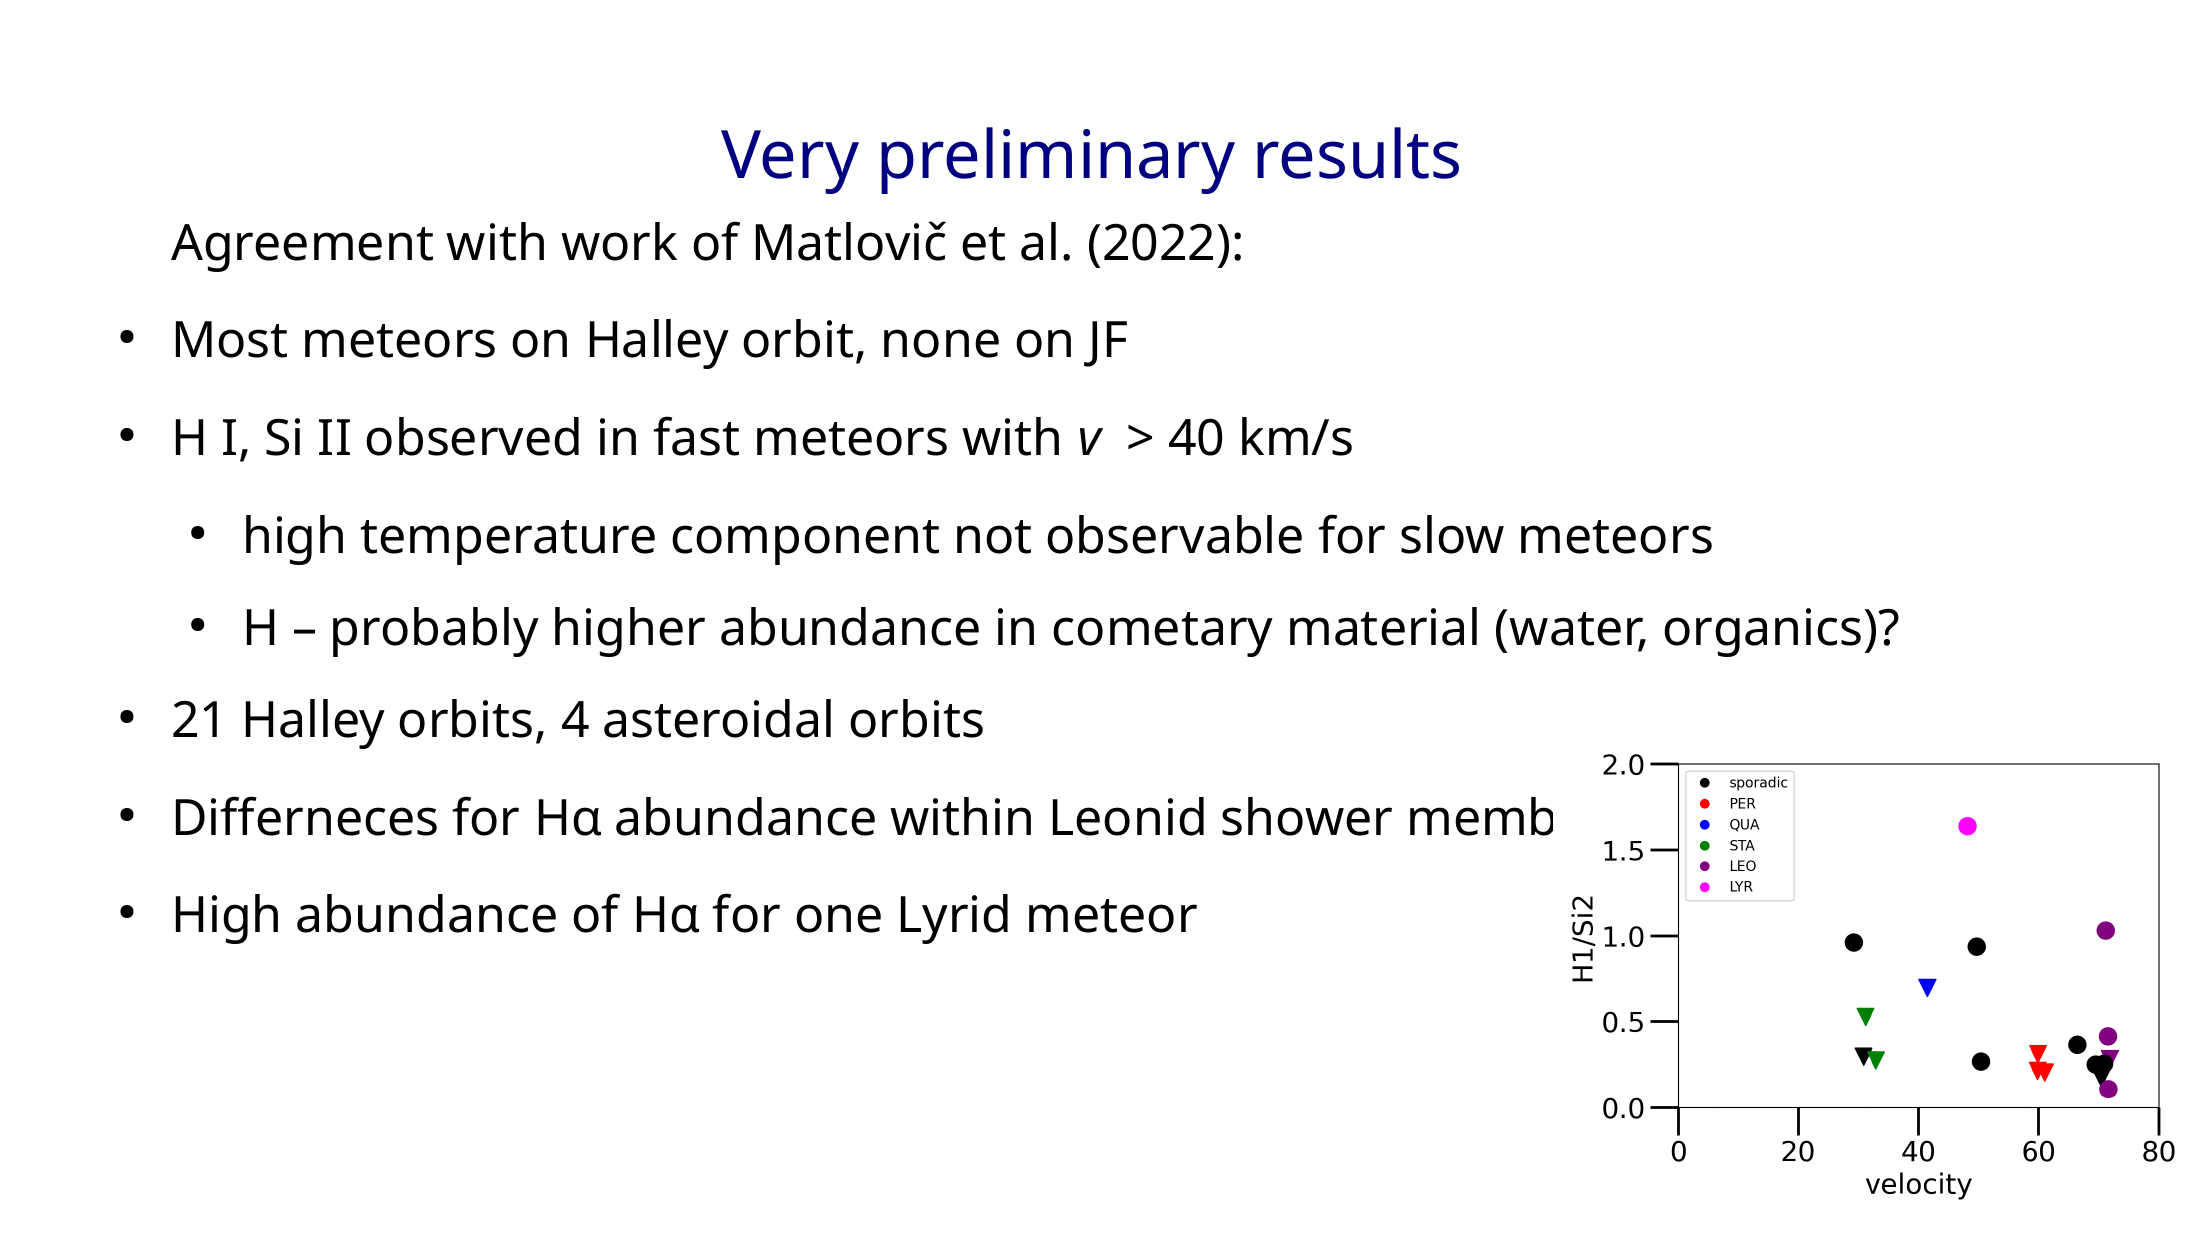

# Very preliminary results
Agreement with work of Matlovič et al. (2022):
Most meteors on Halley orbit, none on JF
H I, Si II observed in fast meteors with v > 40 km/s
high temperature component not observable for slow meteors
H – probably higher abundance in cometary material (water, organics)?
21 Halley orbits, 4 asteroidal orbits
Differneces for Hα abundance within Leonid shower members
High abundance of Hα for one Lyrid meteor